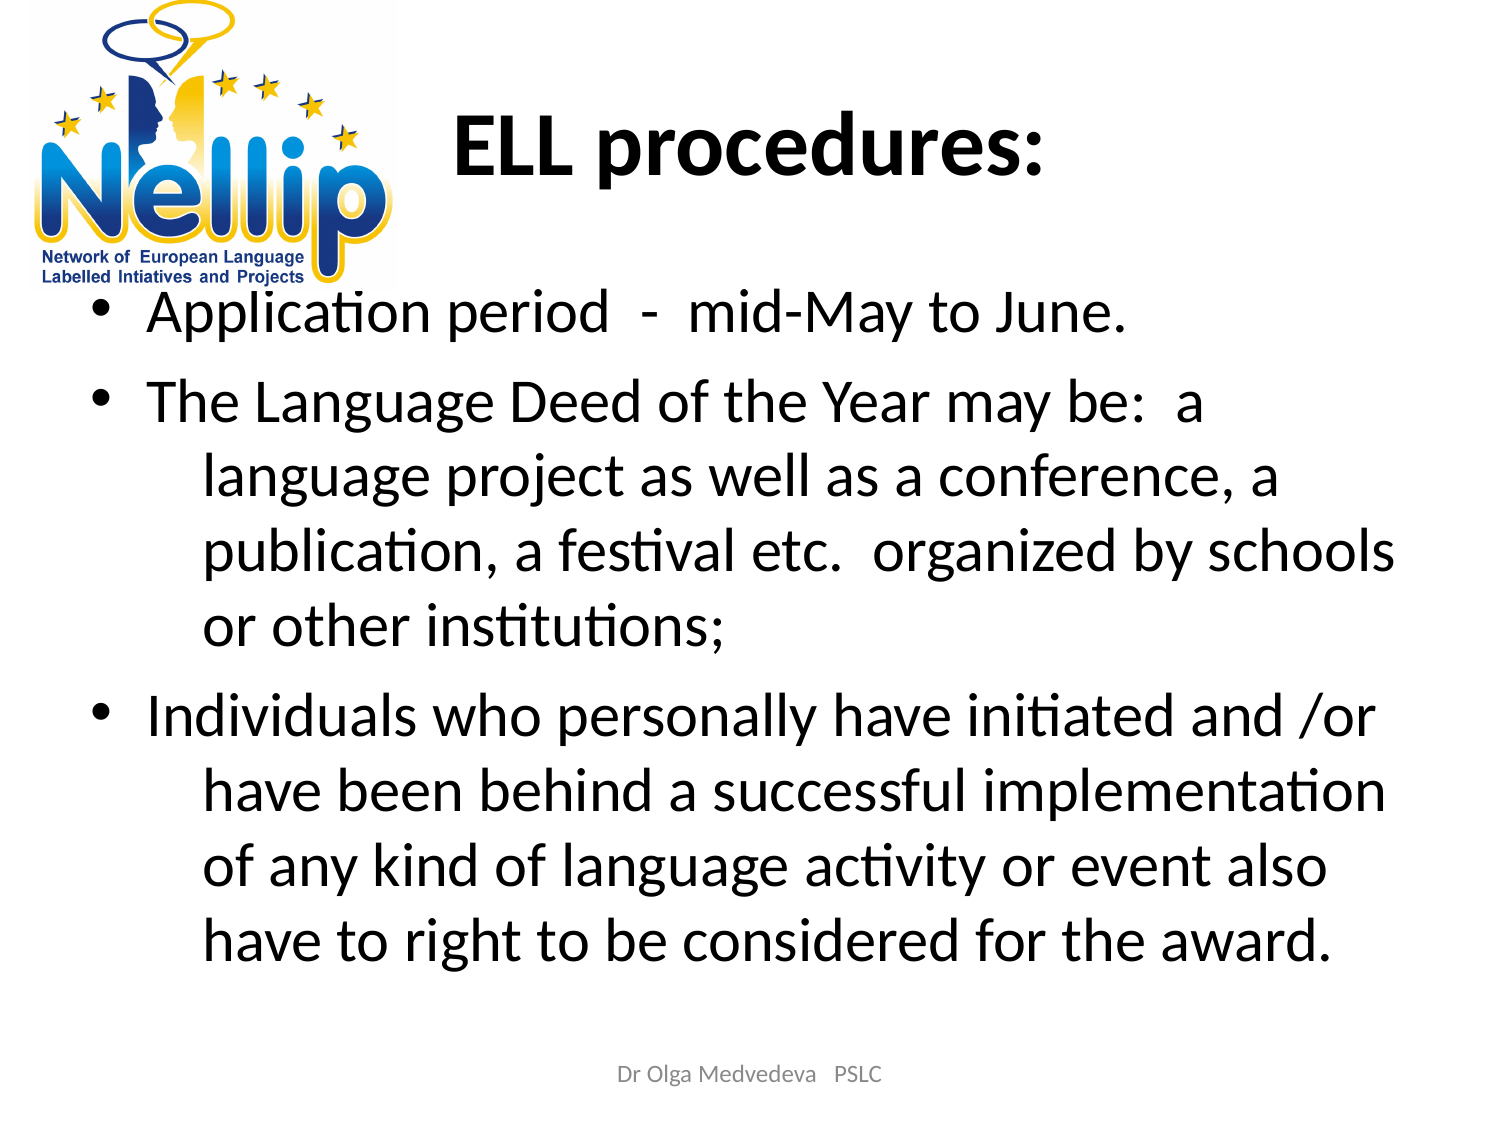

# ELL procedures:
Application period - mid-May to June.
The Language Deed of the Year may be: a language project as well as a conference, a publication, a festival etc. organized by schools or other institutions;
Individuals who personally have initiated and /or have been behind a successful implementation of any kind of language activity or event also have to right to be considered for the award.
Dr Olga Medvedeva PSLC